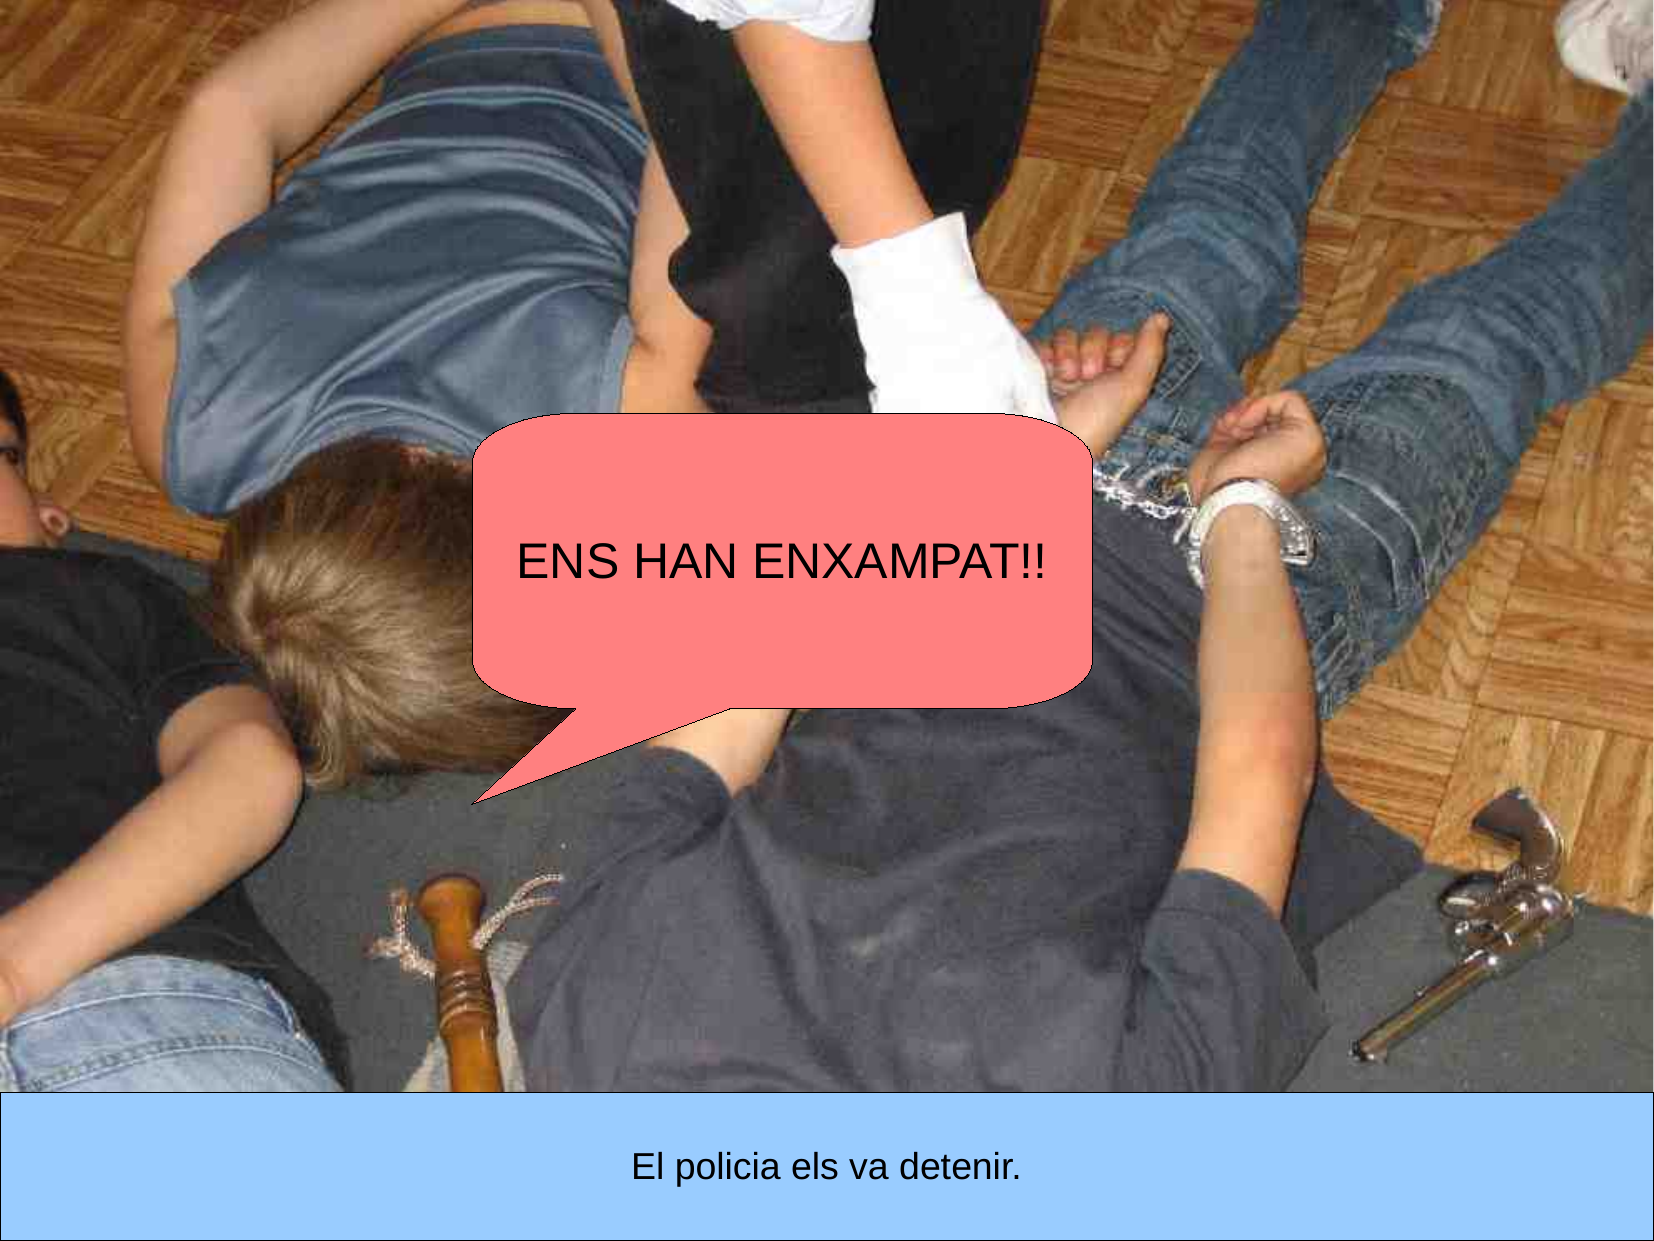

ENS HAN ENXAMPAT!!
El policia els va detenir.